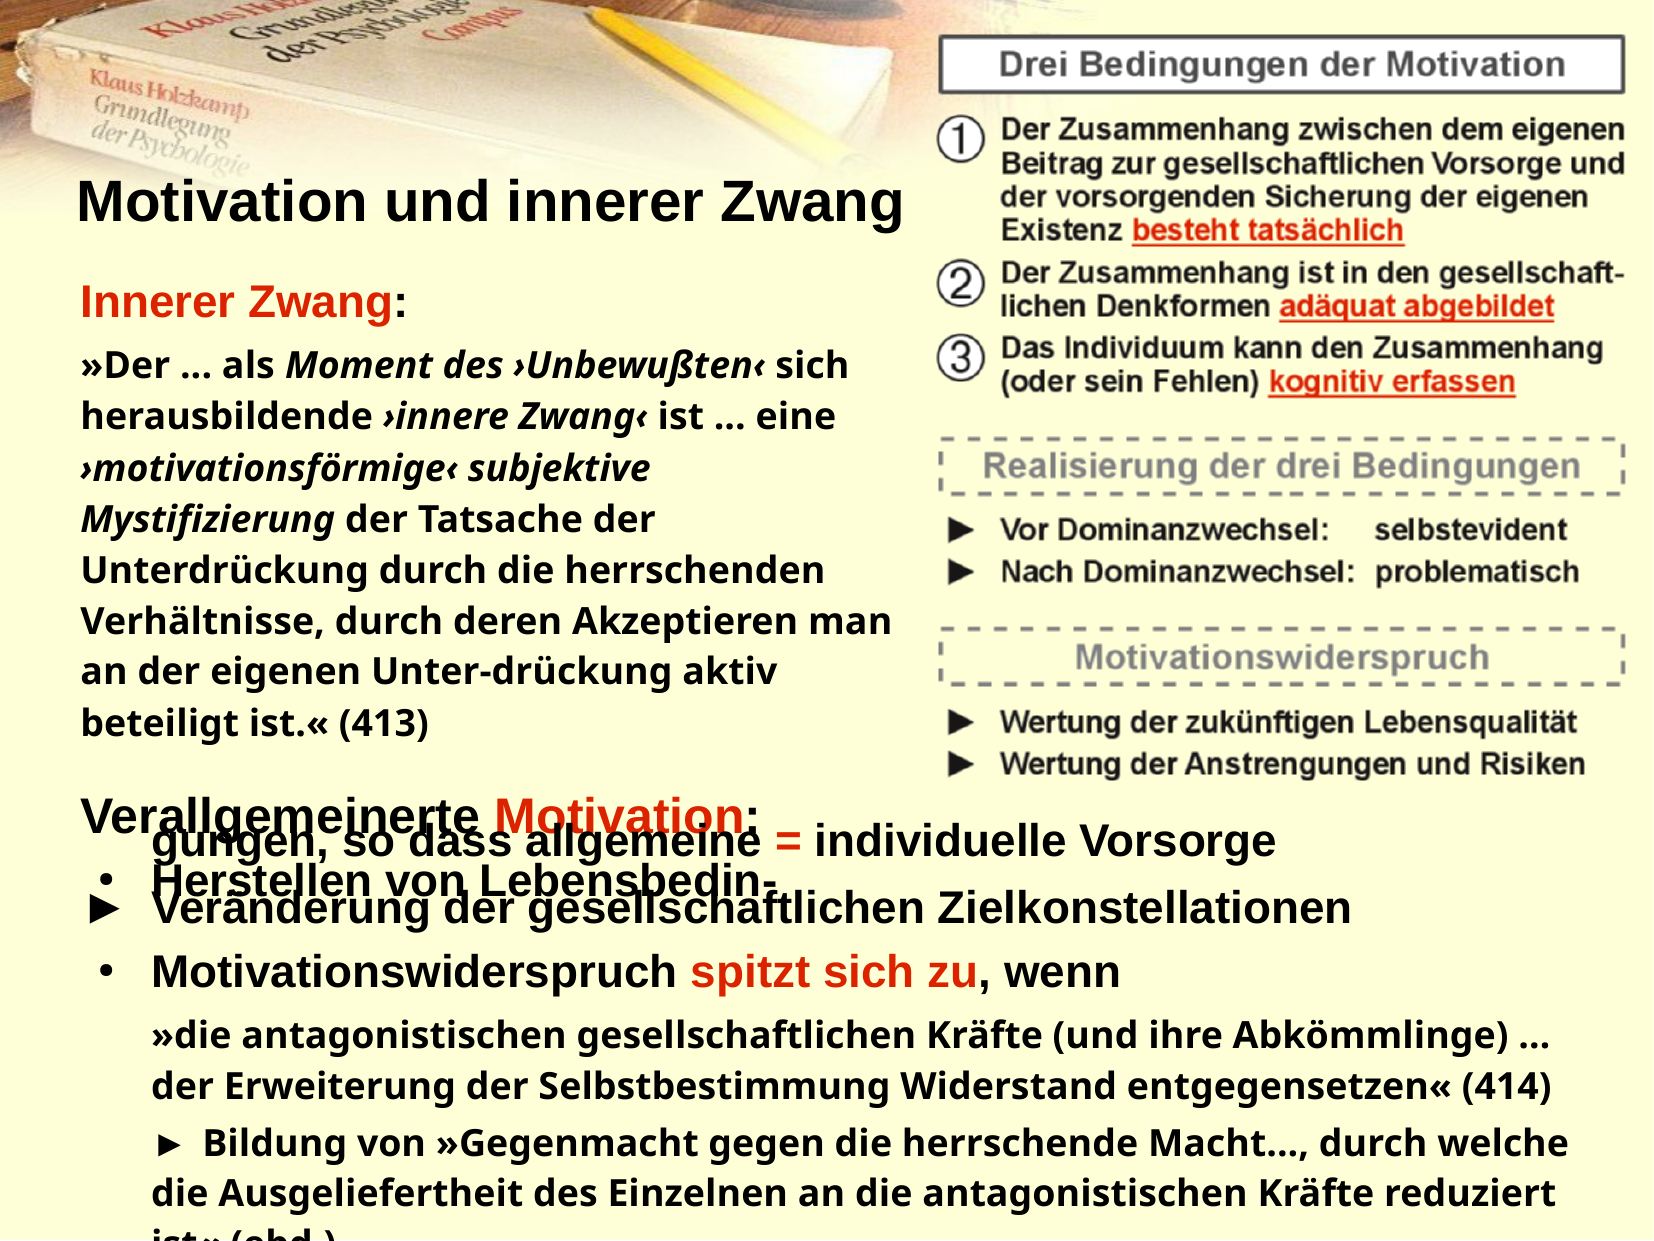

# Motivation und innerer Zwang
Innerer Zwang:
»Der ... als Moment des ›Unbewußten‹ sich herausbildende ›innere Zwang‹ ist ... eine ›motivationsförmige‹ subjektive Mystifizierung der Tatsache der Unterdrückung durch die herrschenden Verhältnisse, durch deren Akzeptieren man an der eigenen Unter-drückung aktiv beteiligt ist.« (413)
Verallgemeinerte Motivation:
Herstellen von Lebensbedin-
gungen, so dass allgemeine = individuelle Vorsorge
►	Veränderung der gesellschaftlichen Zielkonstellationen
Motivationswiderspruch spitzt sich zu, wenn
»die antagonistischen gesellschaftlichen Kräfte (und ihre Abkömmlinge) … der Erweiterung der Selbstbestimmung Widerstand entgegensetzen« (414)
► Bildung von »Gegenmacht gegen die herrschende Macht..., durch welche die Ausgeliefertheit des Einzelnen an die antagonistischen Kräfte reduziert ist« (ebd.)